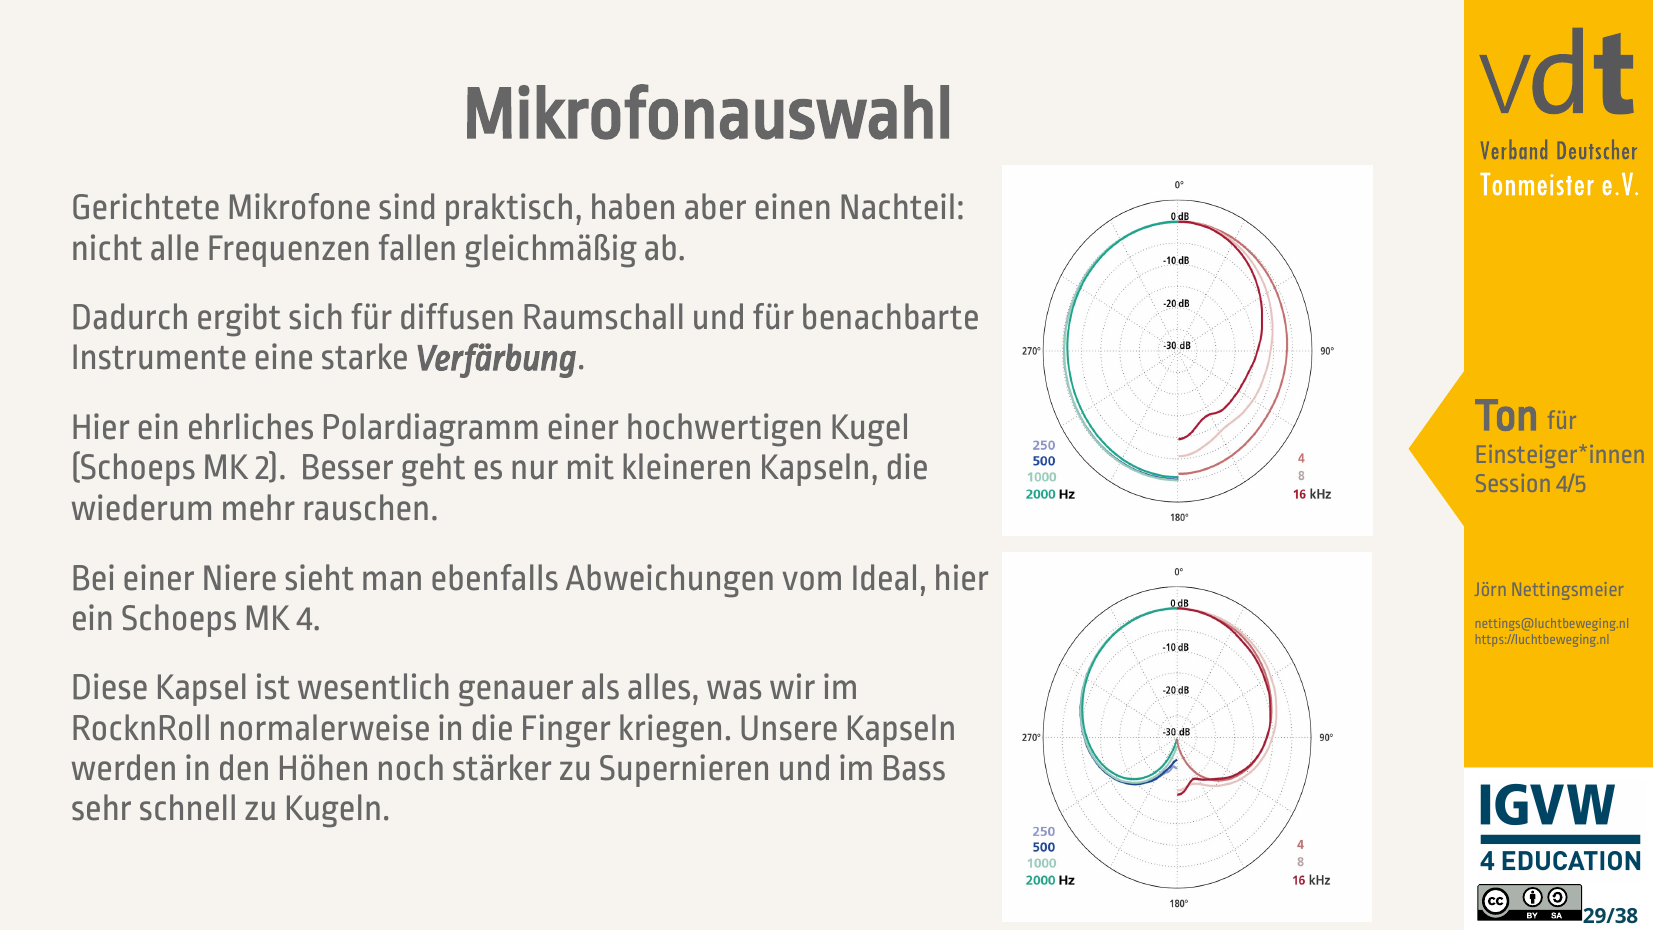

# Mikrofonauswahl
Gerichtete Mikrofone sind praktisch, haben aber einen Nachteil: nicht alle Frequenzen fallen gleichmäßig ab.
Dadurch ergibt sich für diffusen Raumschall und für benachbarte Instrumente eine starke Verfärbung.
Hier ein ehrliches Polardiagramm einer hochwertigen Kugel
(Schoeps MK 2). Besser geht es nur mit kleineren Kapseln, die wiederum mehr rauschen.
Bei einer Niere sieht man ebenfalls Abweichungen vom Ideal, hier ein Schoeps MK 4.
Diese Kapsel ist wesentlich genauer als alles, was wir im RocknRoll normalerweise in die Finger kriegen. Unsere Kapseln werden in den Höhen noch stärker zu Supernieren und im Bass sehr schnell zu Kugeln.